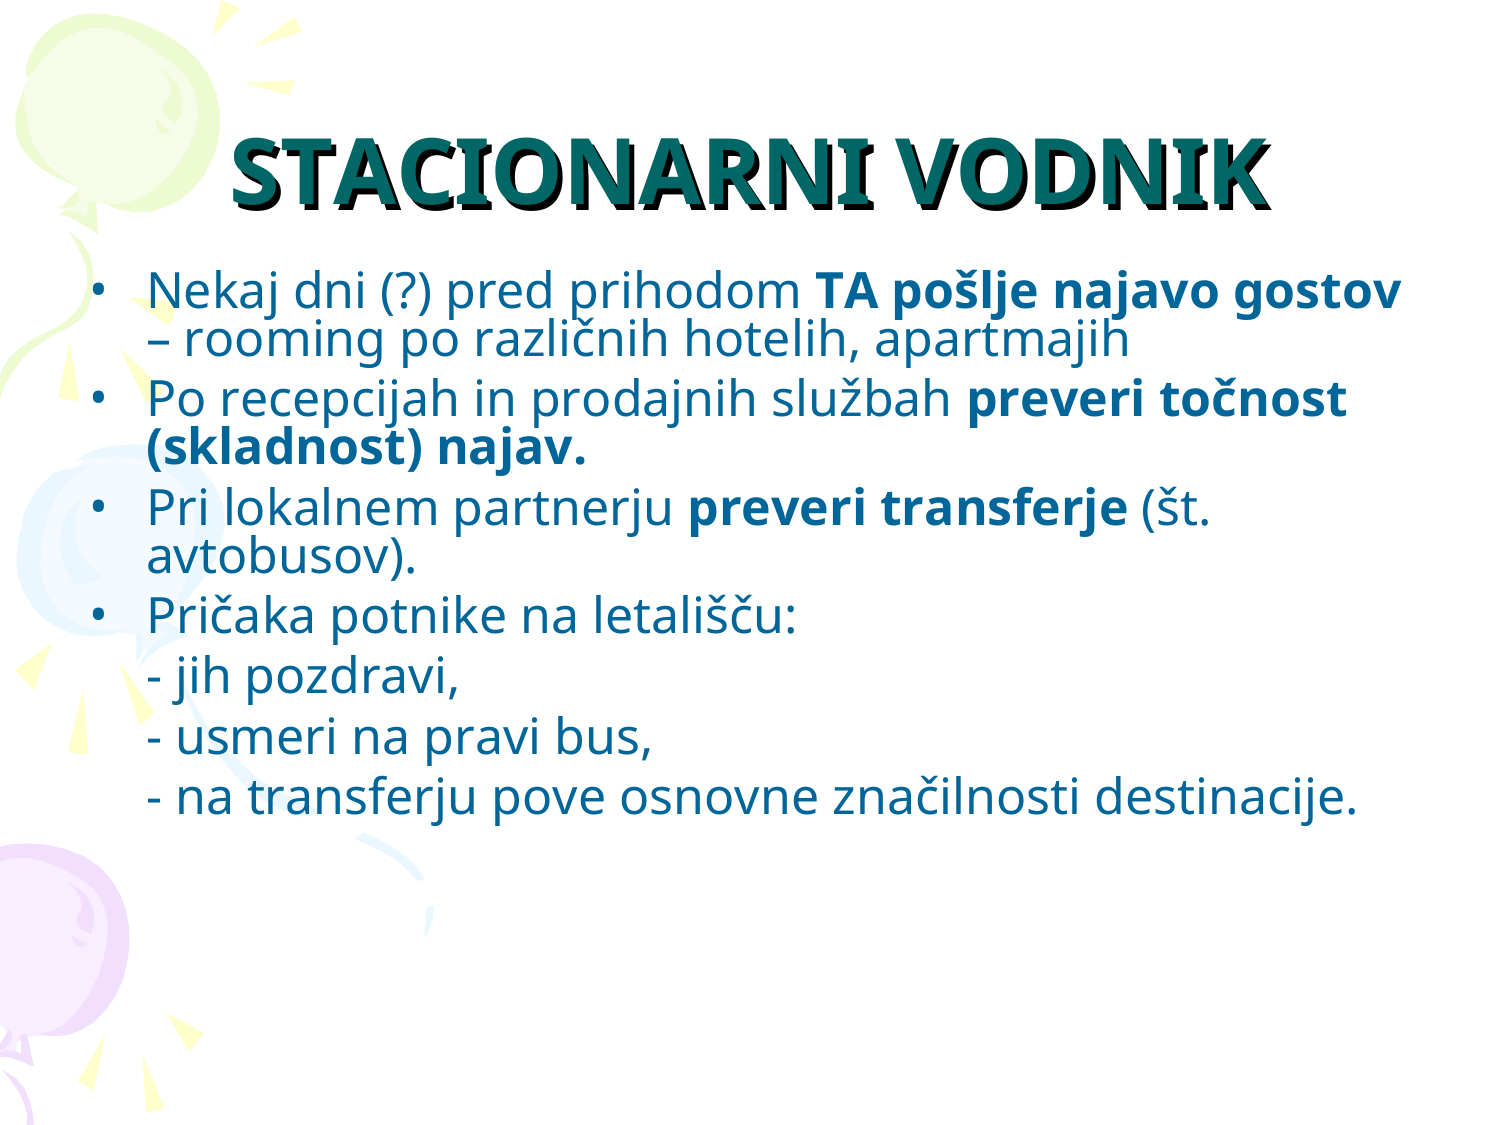

# STACIONARNI VODNIK
Nekaj dni (?) pred prihodom TA pošlje najavo gostov – rooming po različnih hotelih, apartmajih
Po recepcijah in prodajnih službah preveri točnost (skladnost) najav.
Pri lokalnem partnerju preveri transferje (št. avtobusov).
Pričaka potnike na letališču:
	- jih pozdravi,
	- usmeri na pravi bus,
	- na transferju pove osnovne značilnosti destinacije.